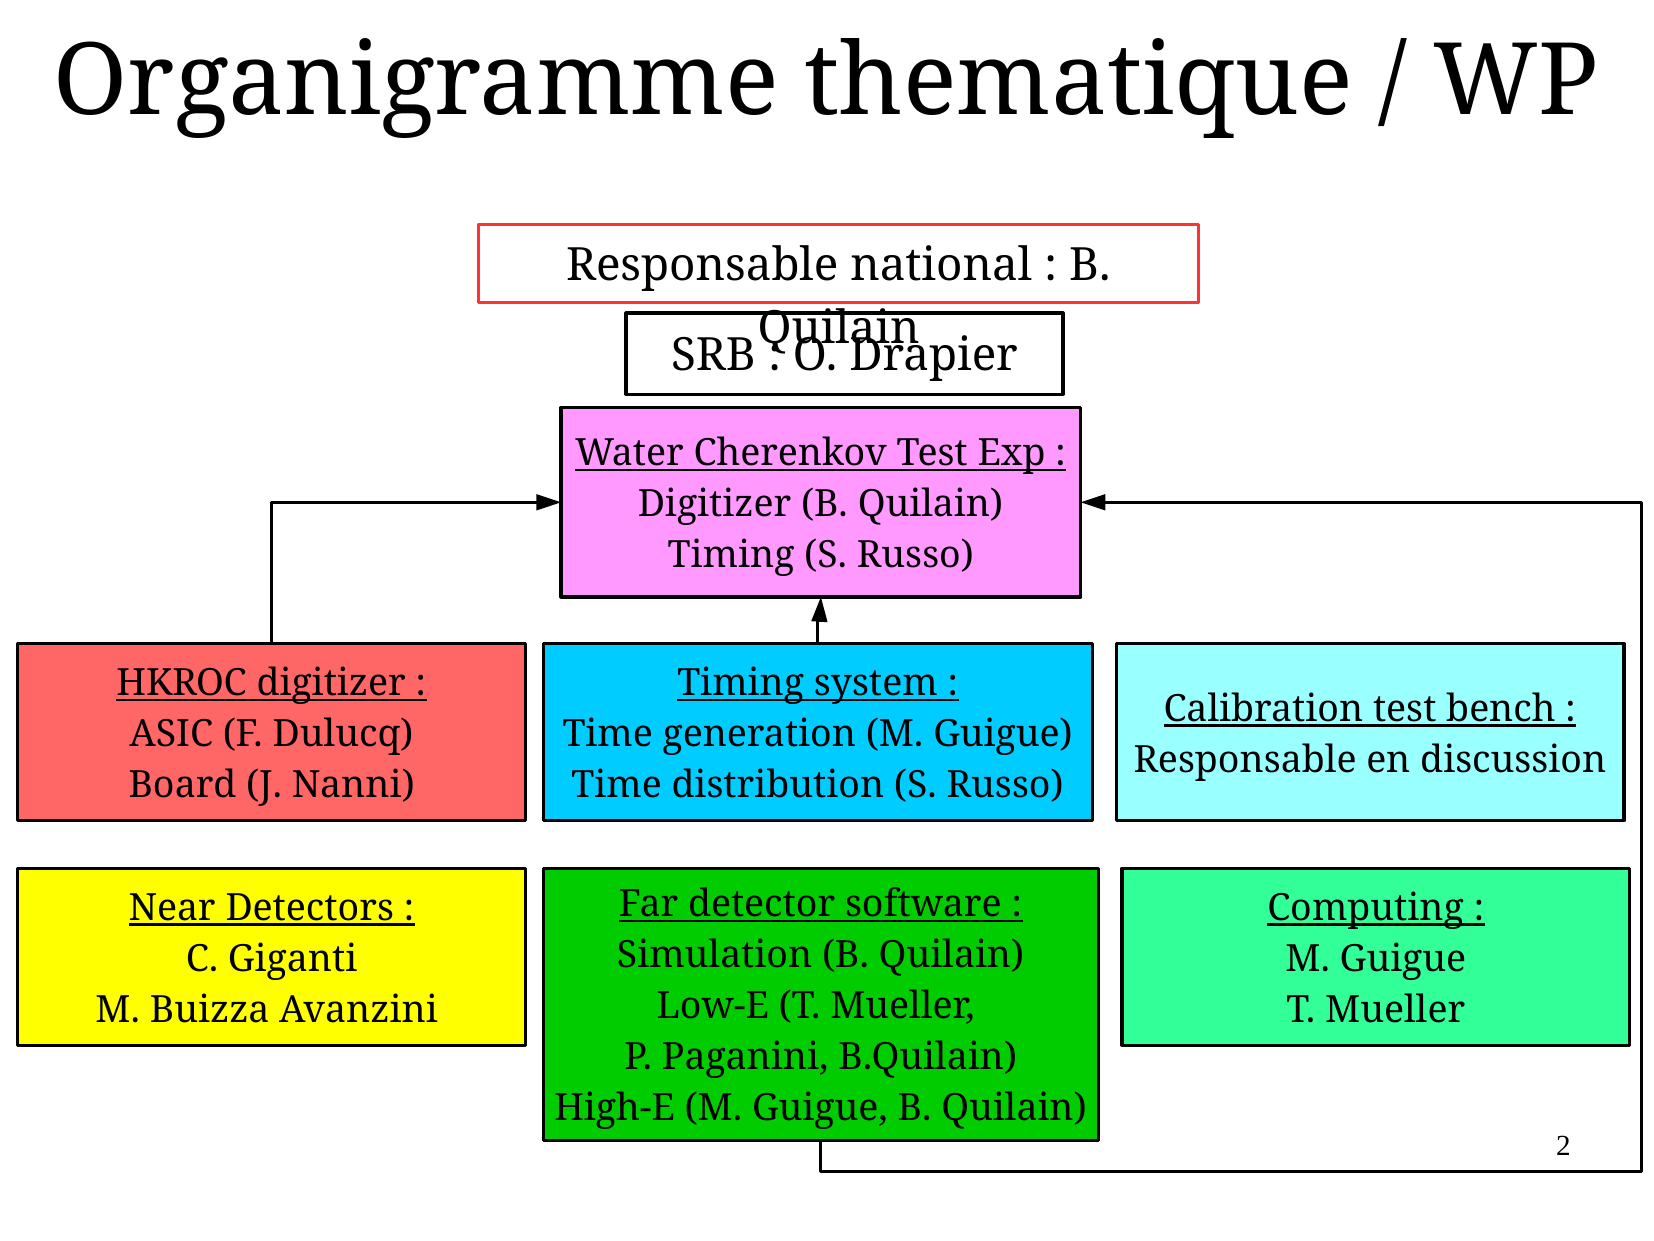

Organigramme thematique / WP
Responsable national : B. Quilain
SRB : O. Drapier
Water Cherenkov Test Exp :
Digitizer (B. Quilain)
Timing (S. Russo)
QA & calibration of electronics :
 O. Drapier & P. Paganini ??
HKROC digitizer :
ASIC (F. Dulucq)
Board (J. Nanni)
Timing system :
Time generation (M. Guigue)
Time distribution (S. Russo)
Calibration test bench :
Responsable en discussion
Near detectors :
 C. Giganti, M. Buizza Avanzini
Near Detectors :
C. Giganti
M. Buizza Avanzini
Far detector software :
Simulation (B. Quilain)
Low-E (T. Mueller,
P. Paganini, B.Quilain)
High-E (M. Guigue, B. Quilain)
Computing :
M. Guigue
T. Mueller
2
WCTE :
Timing (M. Guigue, S. Russo)
HKROC (B.Quilain)
FTE moyens calcules sur 4 ans
(01/2022-12/2025)
Near Detectors :
C. Giganti, M. Buizza Avanzini